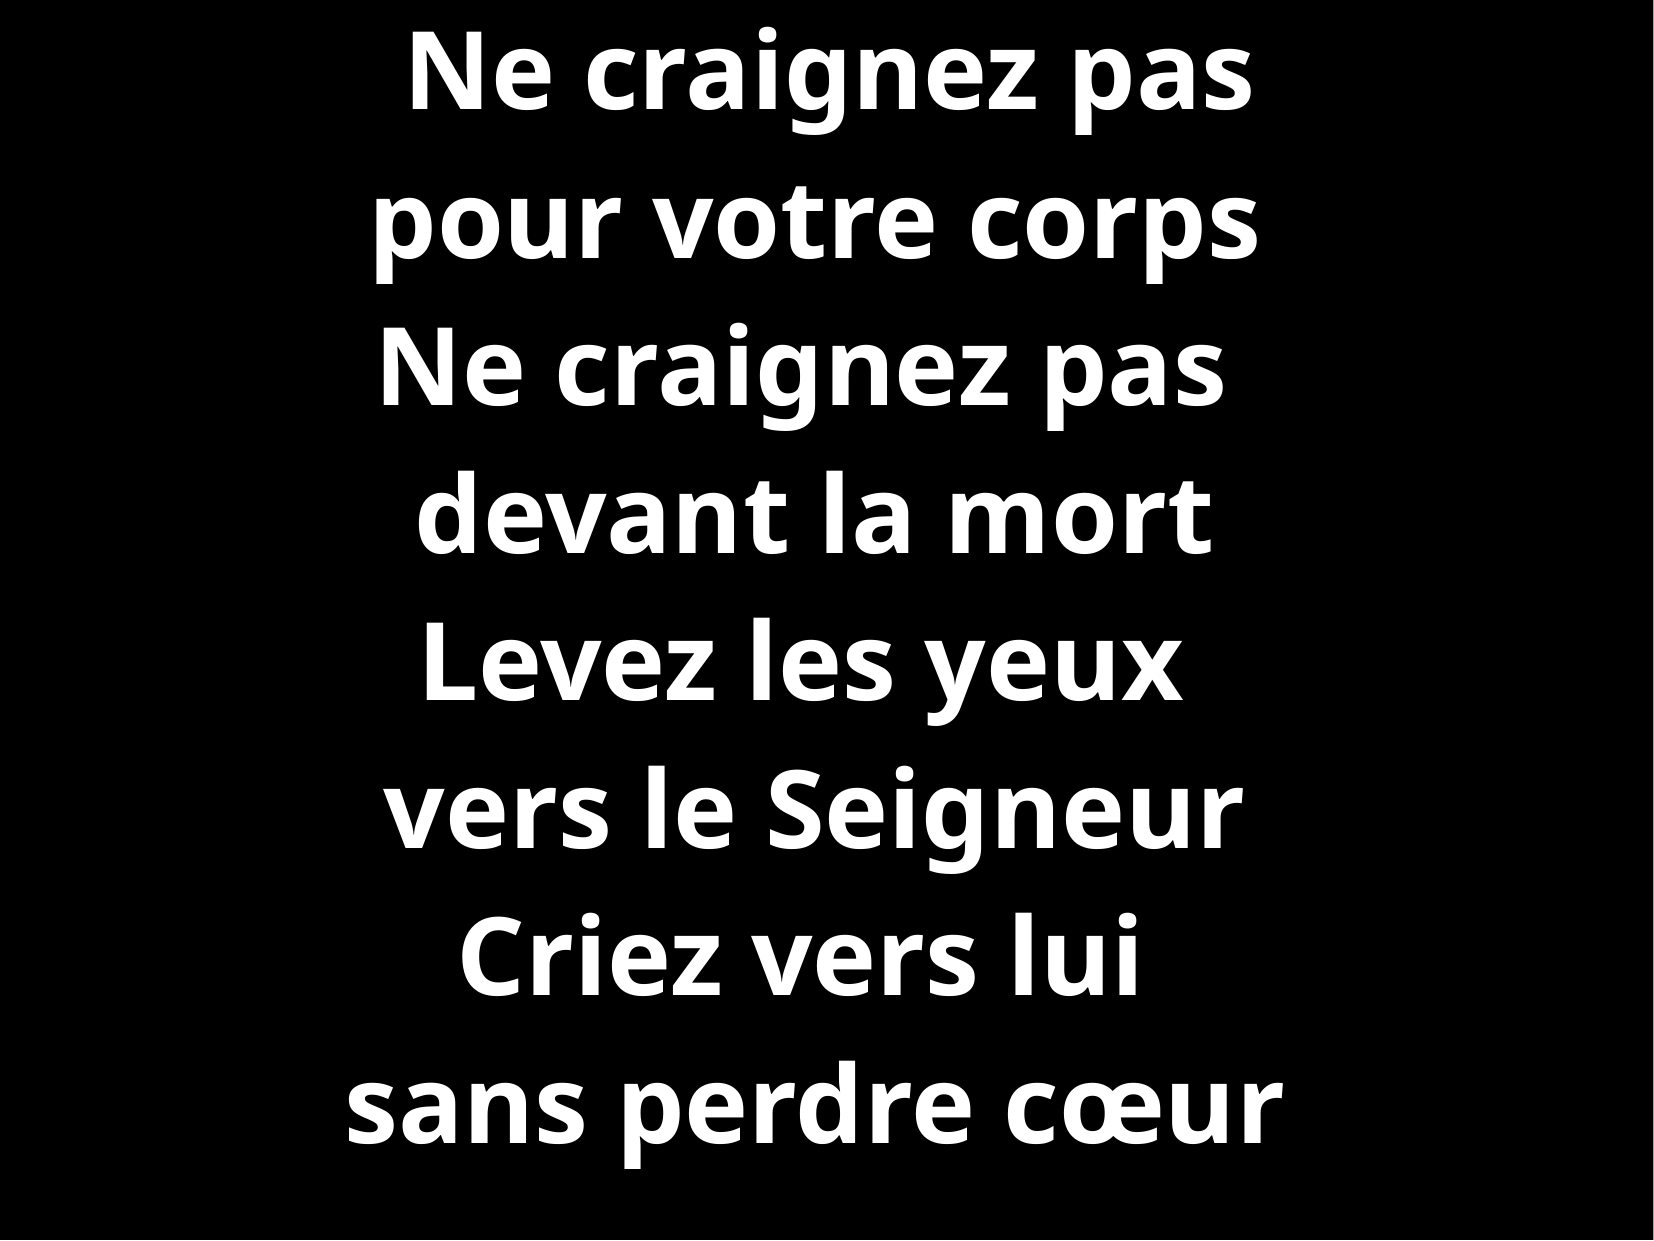

# Ne craignez pas
pour votre corps
Ne craignez pas
devant la mort
Levez les yeux
vers le Seigneur
Criez vers lui
sans perdre cœur